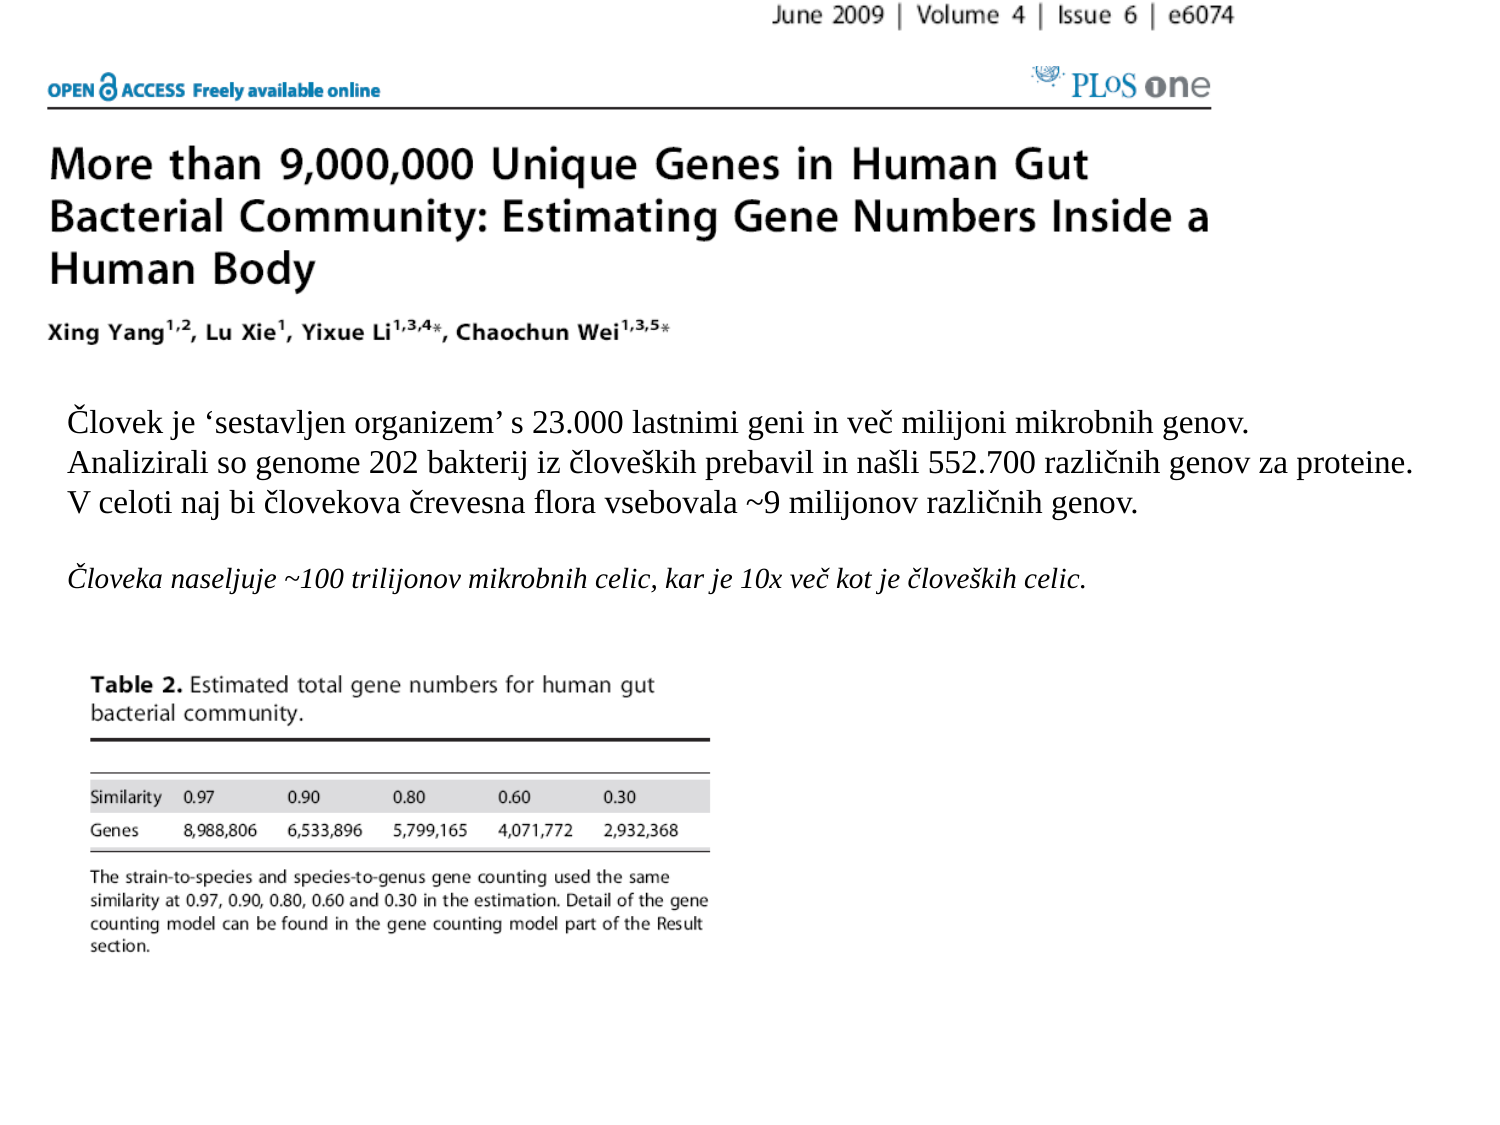

Človek je ‘sestavljen organizem’ s 23.000 lastnimi geni in več milijoni mikrobnih genov.
Analizirali so genome 202 bakterij iz človeških prebavil in našli 552.700 različnih genov za proteine.
V celoti naj bi človekova črevesna flora vsebovala ~9 milijonov različnih genov.
Človeka naseljuje ~100 trilijonov mikrobnih celic, kar je 10x več kot je človeških celic.